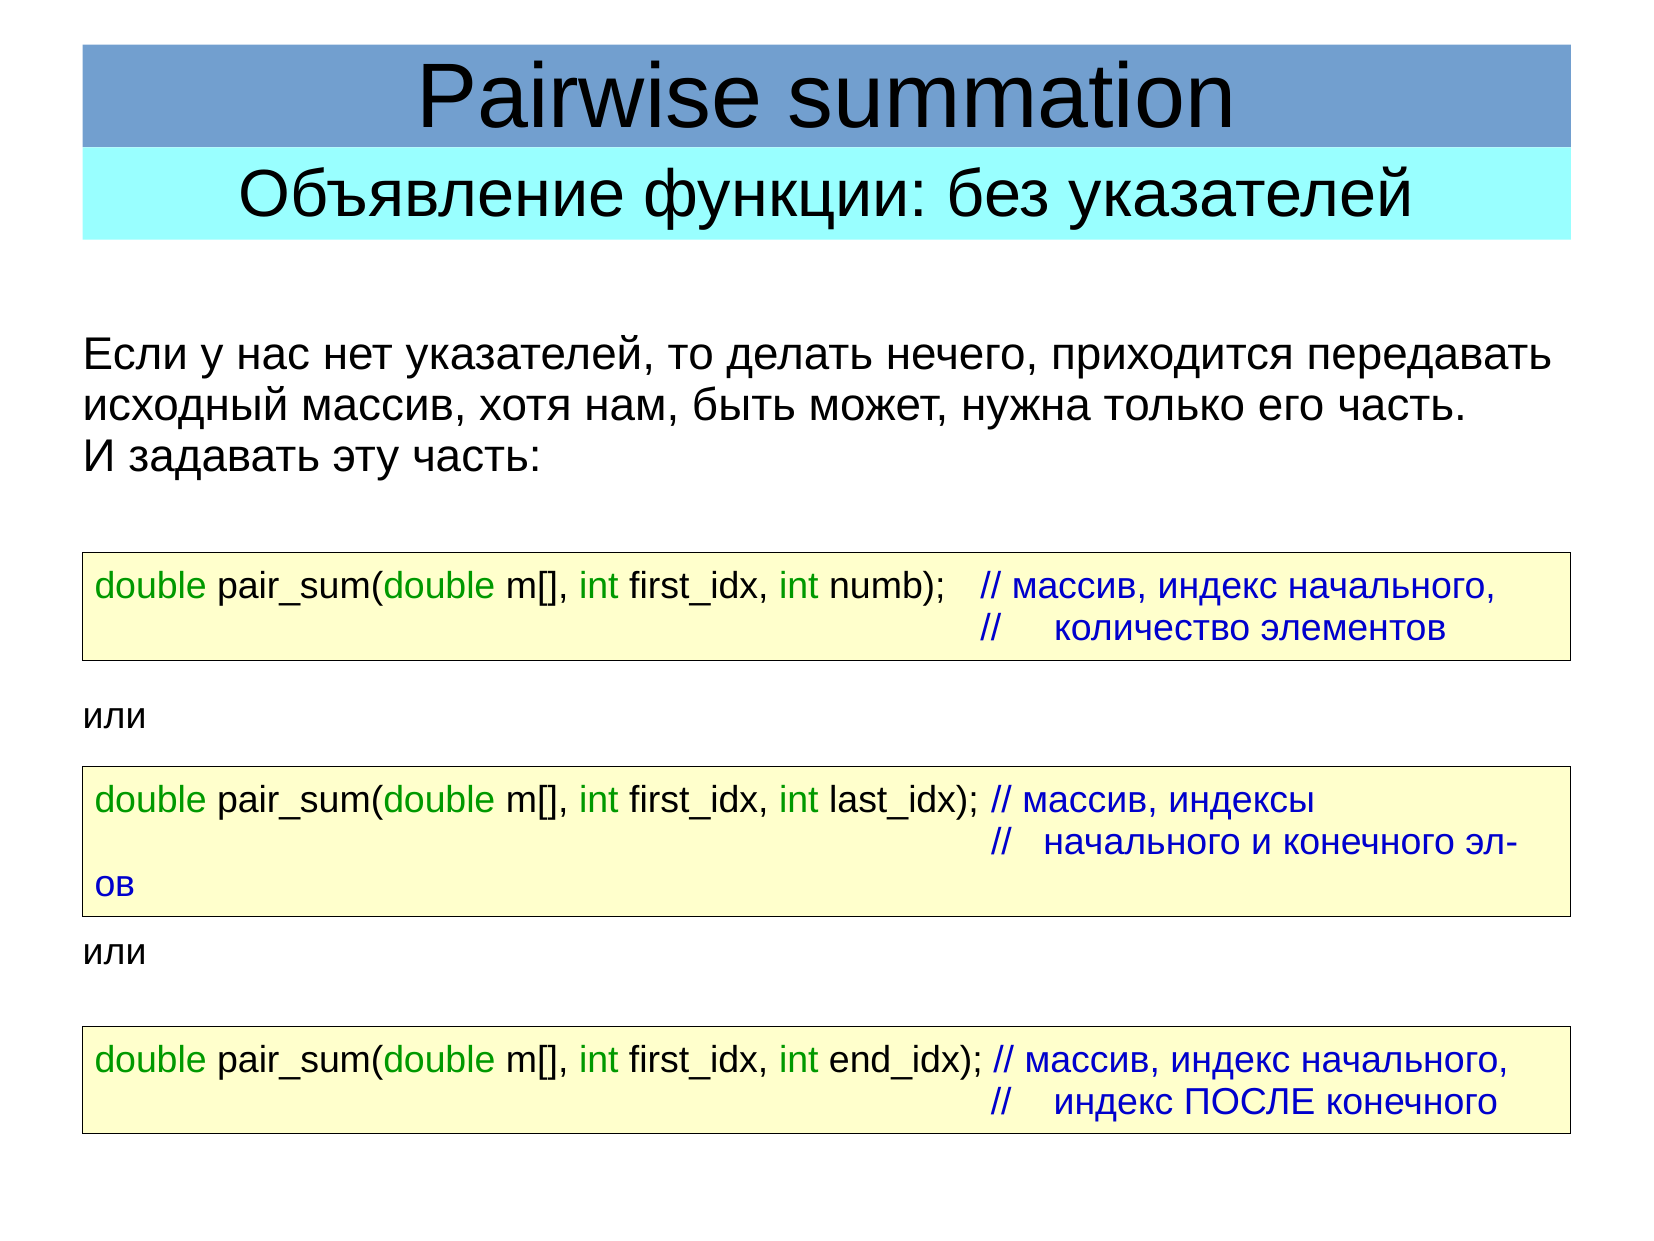

Pairwise summation
Объявление функции: без указателей
Если у нас нет указателей, то делать нечего, приходится передавать исходный массив, хотя нам, быть может, нужна только его часть.
И задавать эту часть:
double pair_sum(double m[], int first_idx, int numb);	// массив, индекс начального,
												//	количество элементов
или
double pair_sum(double m[], int first_idx, int last_idx);	 // массив, индексы
												 // начального и конечного эл-ов
или
# double pair_sum(double m[], int first_idx, int end_idx); // массив, индекс начального,
												 // индекс ПОСЛЕ конечного